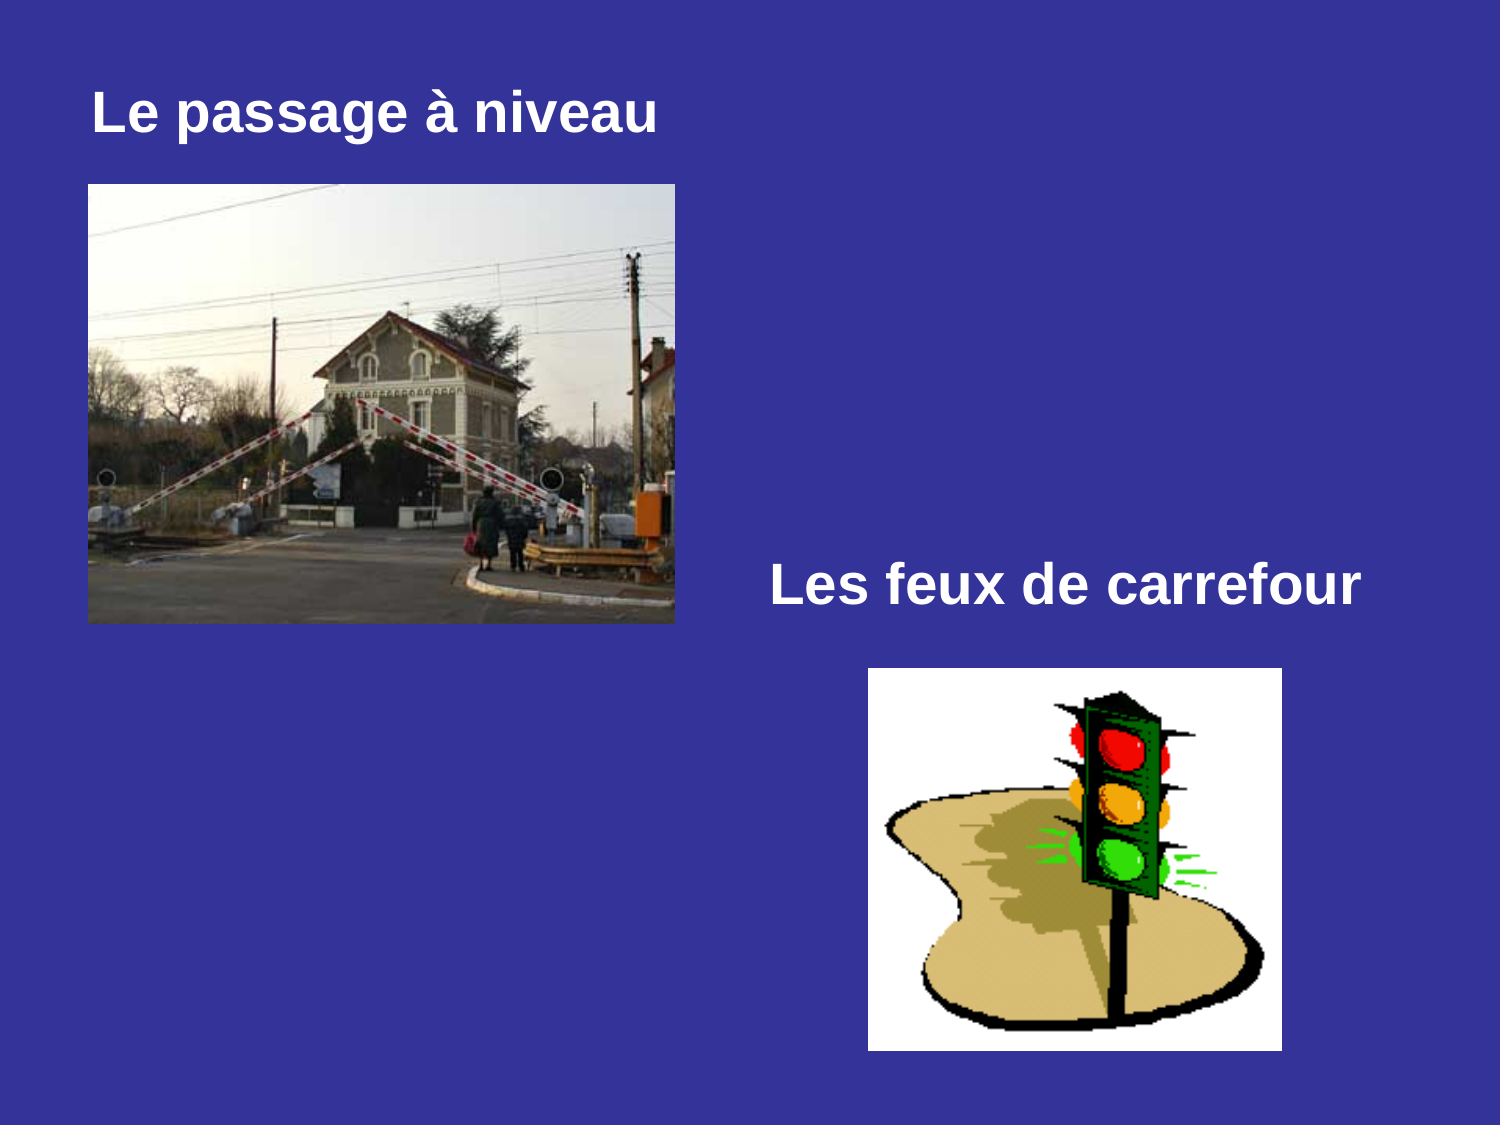

Le passage à niveau
Les feux de carrefour